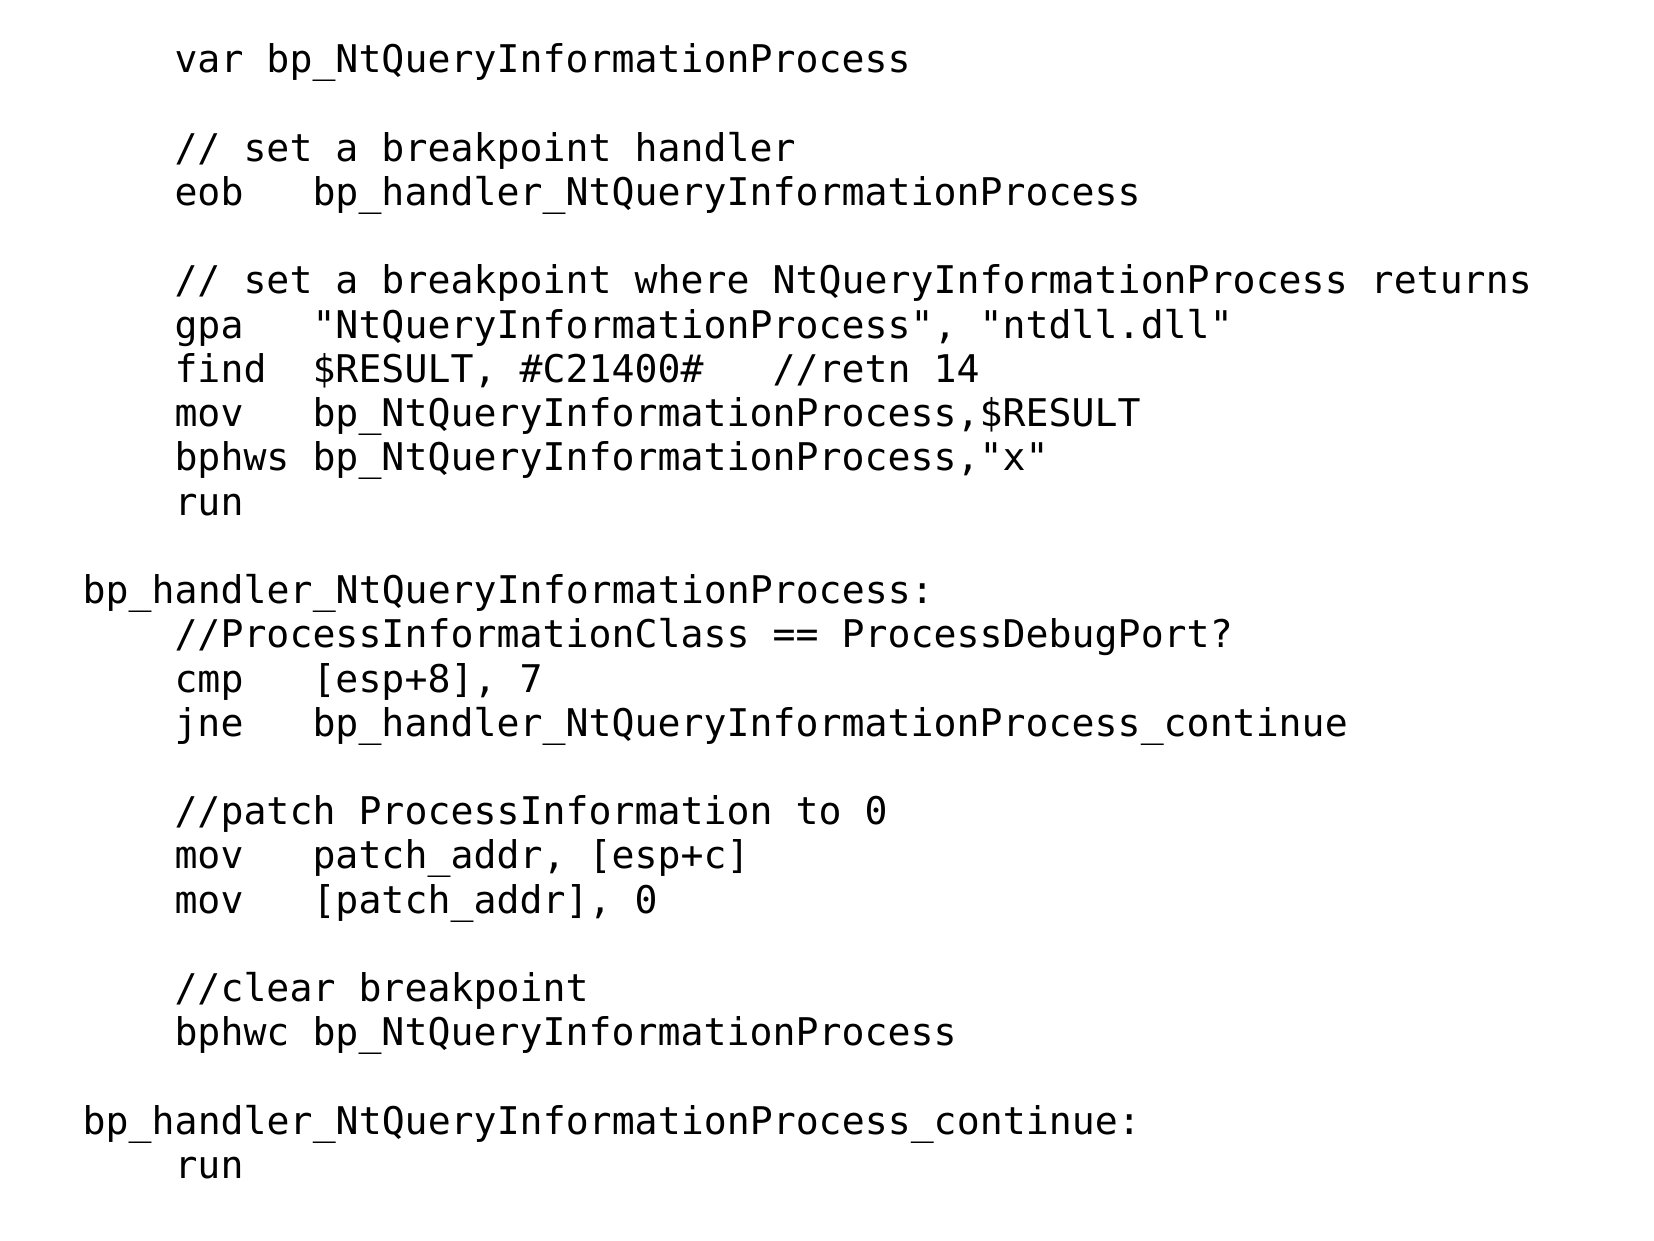

# var bp_NtQueryInformationProcess
 // set a breakpoint handler
 eob bp_handler_NtQueryInformationProcess
 // set a breakpoint where NtQueryInformationProcess returns
 gpa "NtQueryInformationProcess", "ntdll.dll"
 find $RESULT, #C21400# //retn 14
 mov bp_NtQueryInformationProcess,$RESULT
 bphws bp_NtQueryInformationProcess,"x"
 run
bp_handler_NtQueryInformationProcess:
 //ProcessInformationClass == ProcessDebugPort?
 cmp [esp+8], 7
 jne bp_handler_NtQueryInformationProcess_continue
 //patch ProcessInformation to 0
 mov patch_addr, [esp+c]
 mov [patch_addr], 0
 //clear breakpoint
 bphwc bp_NtQueryInformationProcess
bp_handler_NtQueryInformationProcess_continue:
 run